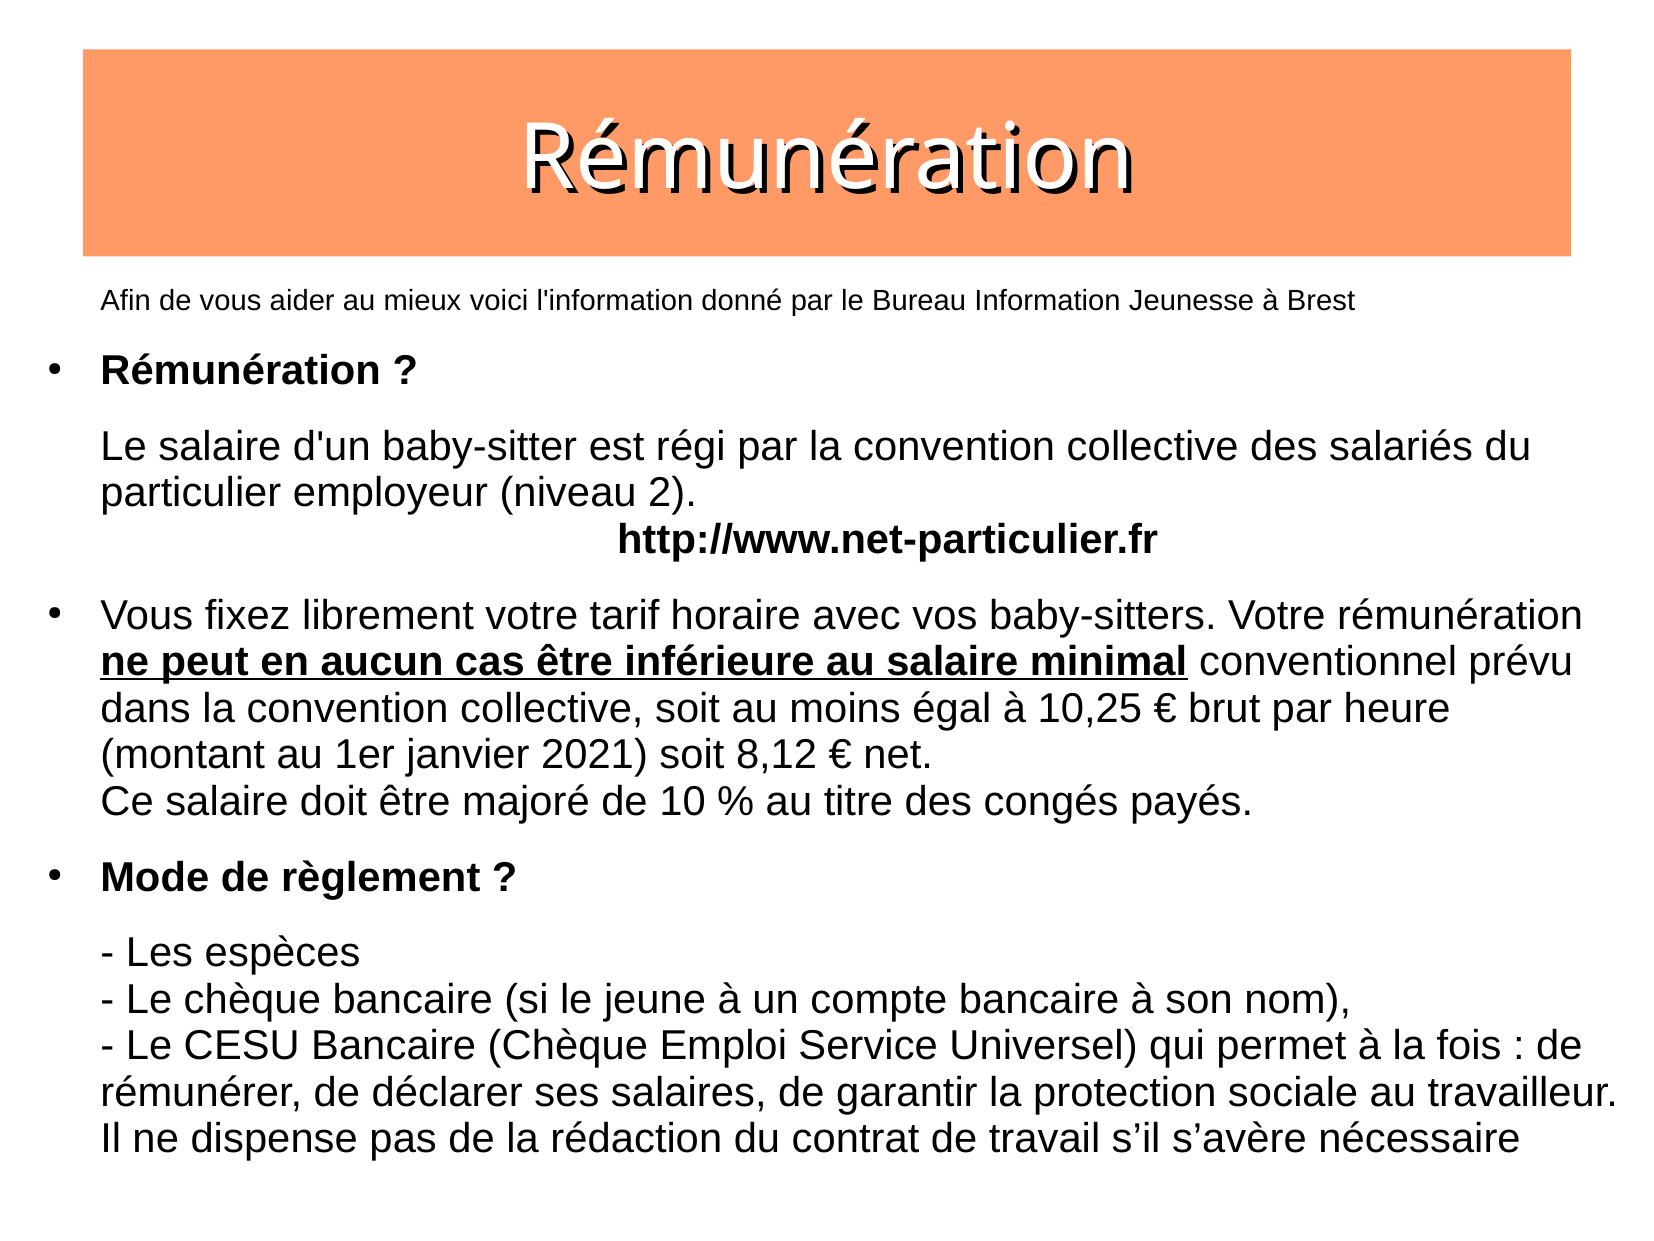

#
Rémunération
Afin de vous aider au mieux voici l'information donné par le Bureau Information Jeunesse à Brest
Rémunération ?
Le salaire d'un baby-sitter est régi par la convention collective des salariés du particulier employeur (niveau 2).
							http://www.net-particulier.fr
Vous fixez librement votre tarif horaire avec vos baby-sitters. Votre rémunération ne peut en aucun cas être inférieure au salaire minimal conventionnel prévu dans la convention collective, soit au moins égal à 10,25 € brut par heure (montant au 1er janvier 2021) soit 8,12 € net.
Ce salaire doit être majoré de 10 % au titre des congés payés.
Mode de règlement ?
- Les espèces
- Le chèque bancaire (si le jeune à un compte bancaire à son nom),
- Le CESU Bancaire (Chèque Emploi Service Universel) qui permet à la fois : de rémunérer, de déclarer ses salaires, de garantir la protection sociale au travailleur. Il ne dispense pas de la rédaction du contrat de travail s’il s’avère nécessaire